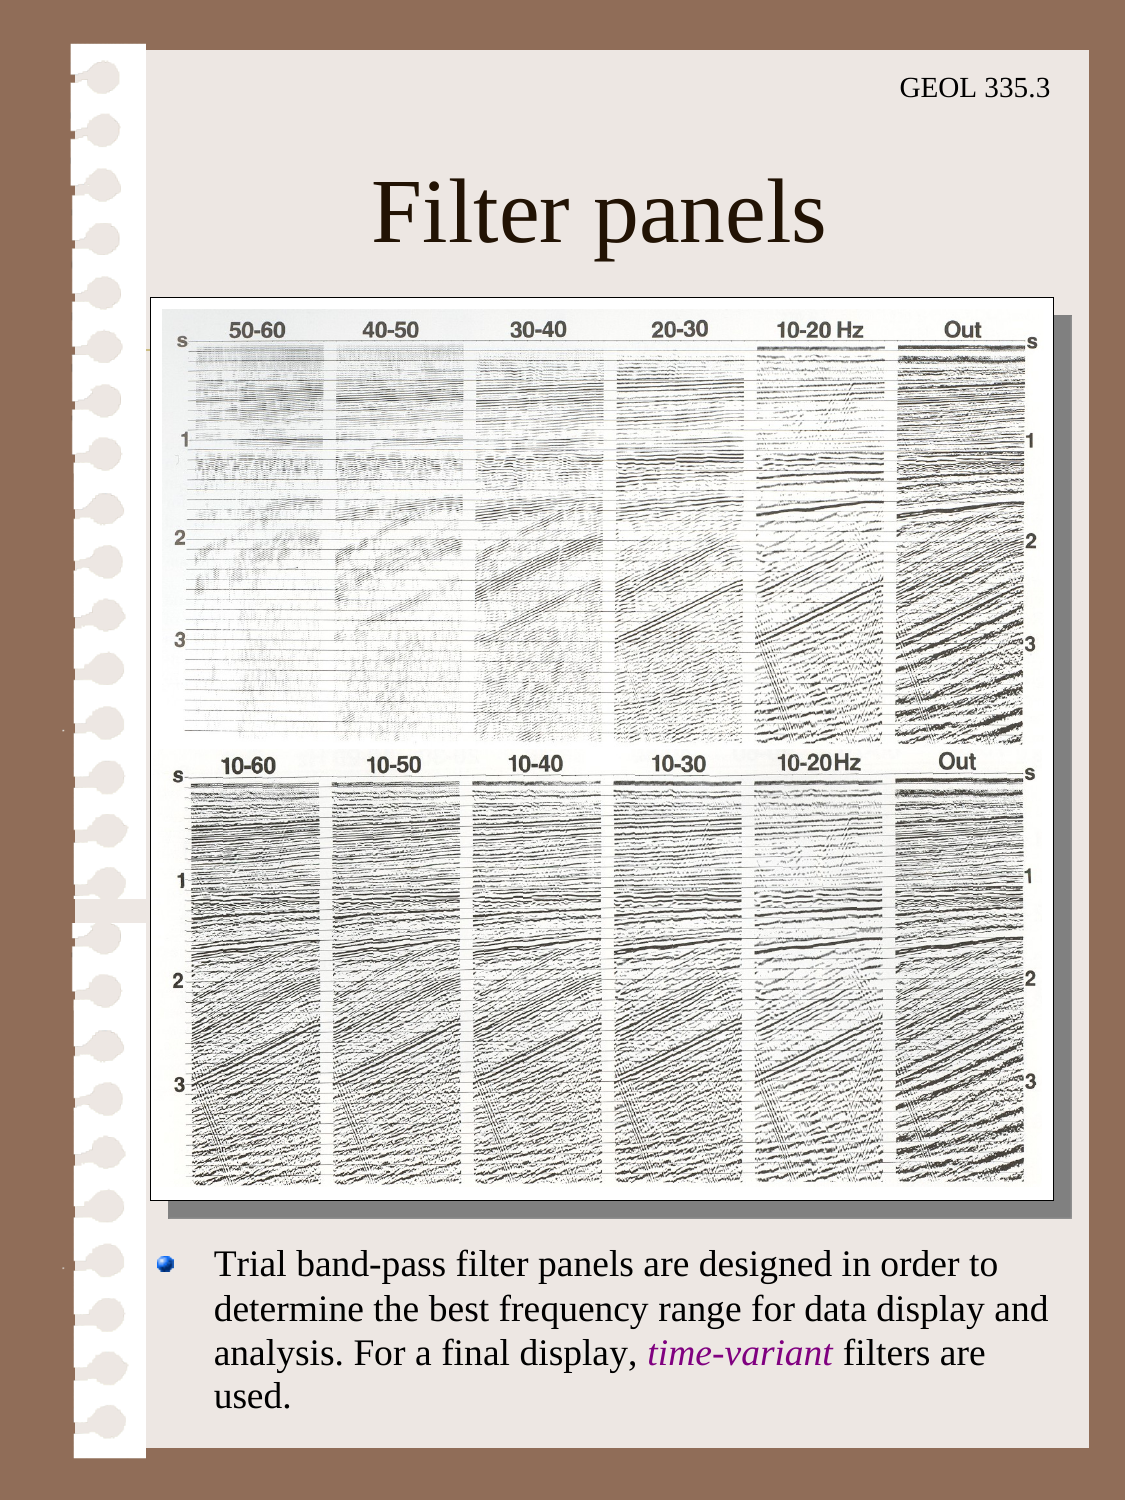

# Filter panels
Trial band-pass filter panels are designed in order to determine the best frequency range for data display and analysis. For a final display, time-variant filters are used.